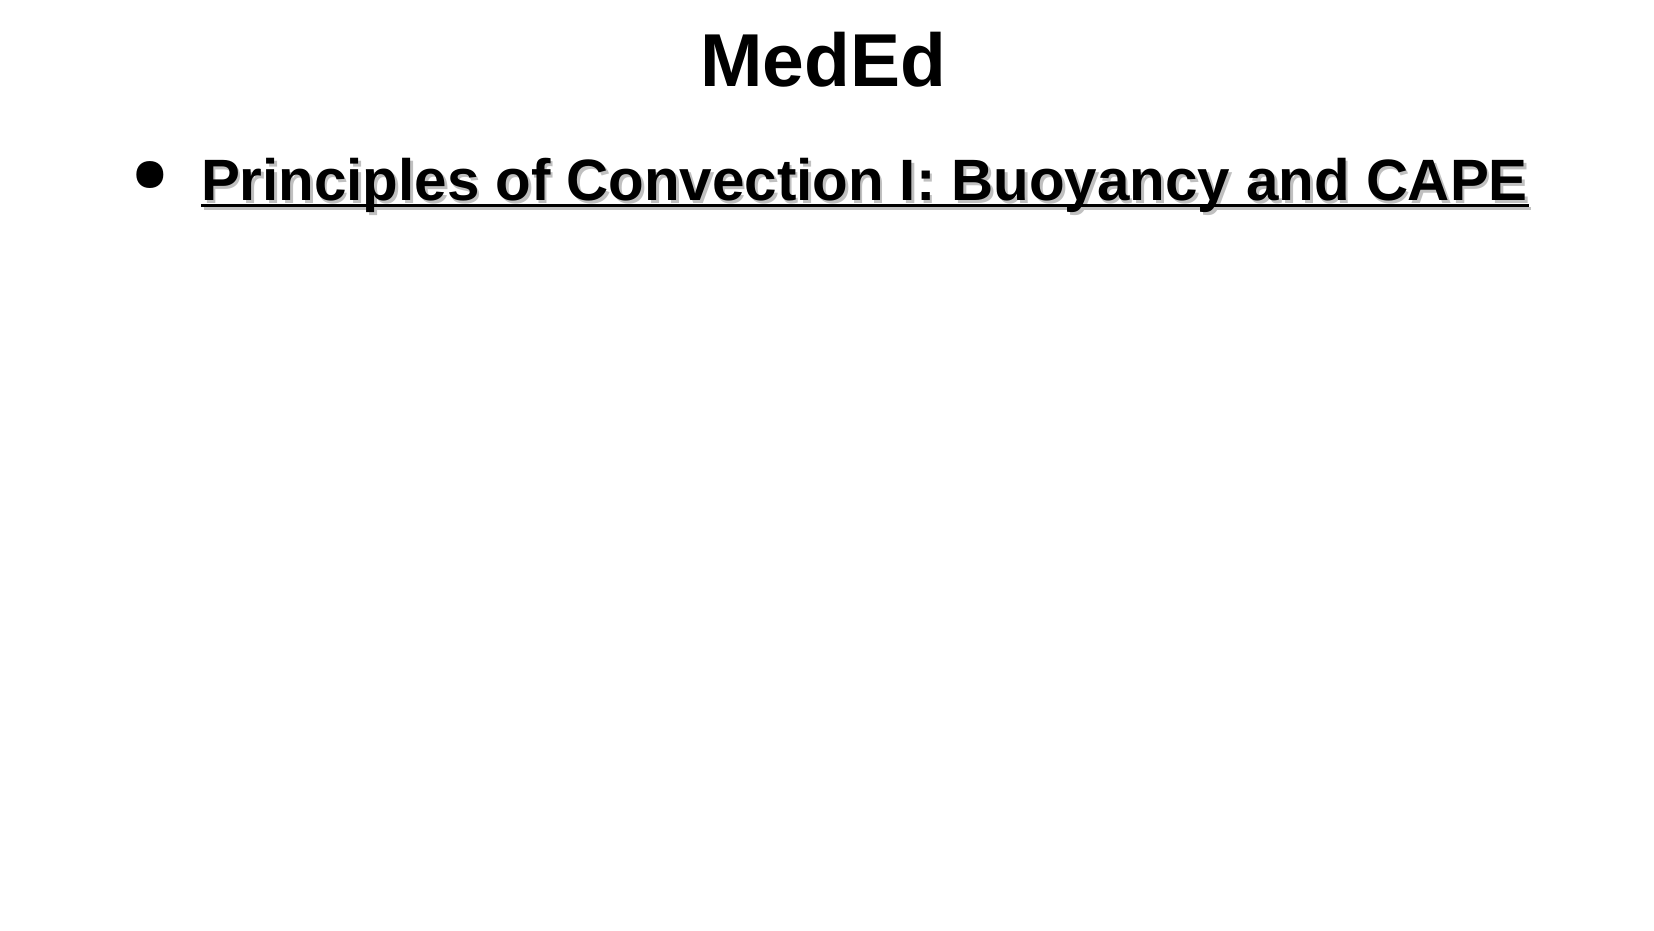

# MedEd
 Principles of Convection I: Buoyancy and CAPE